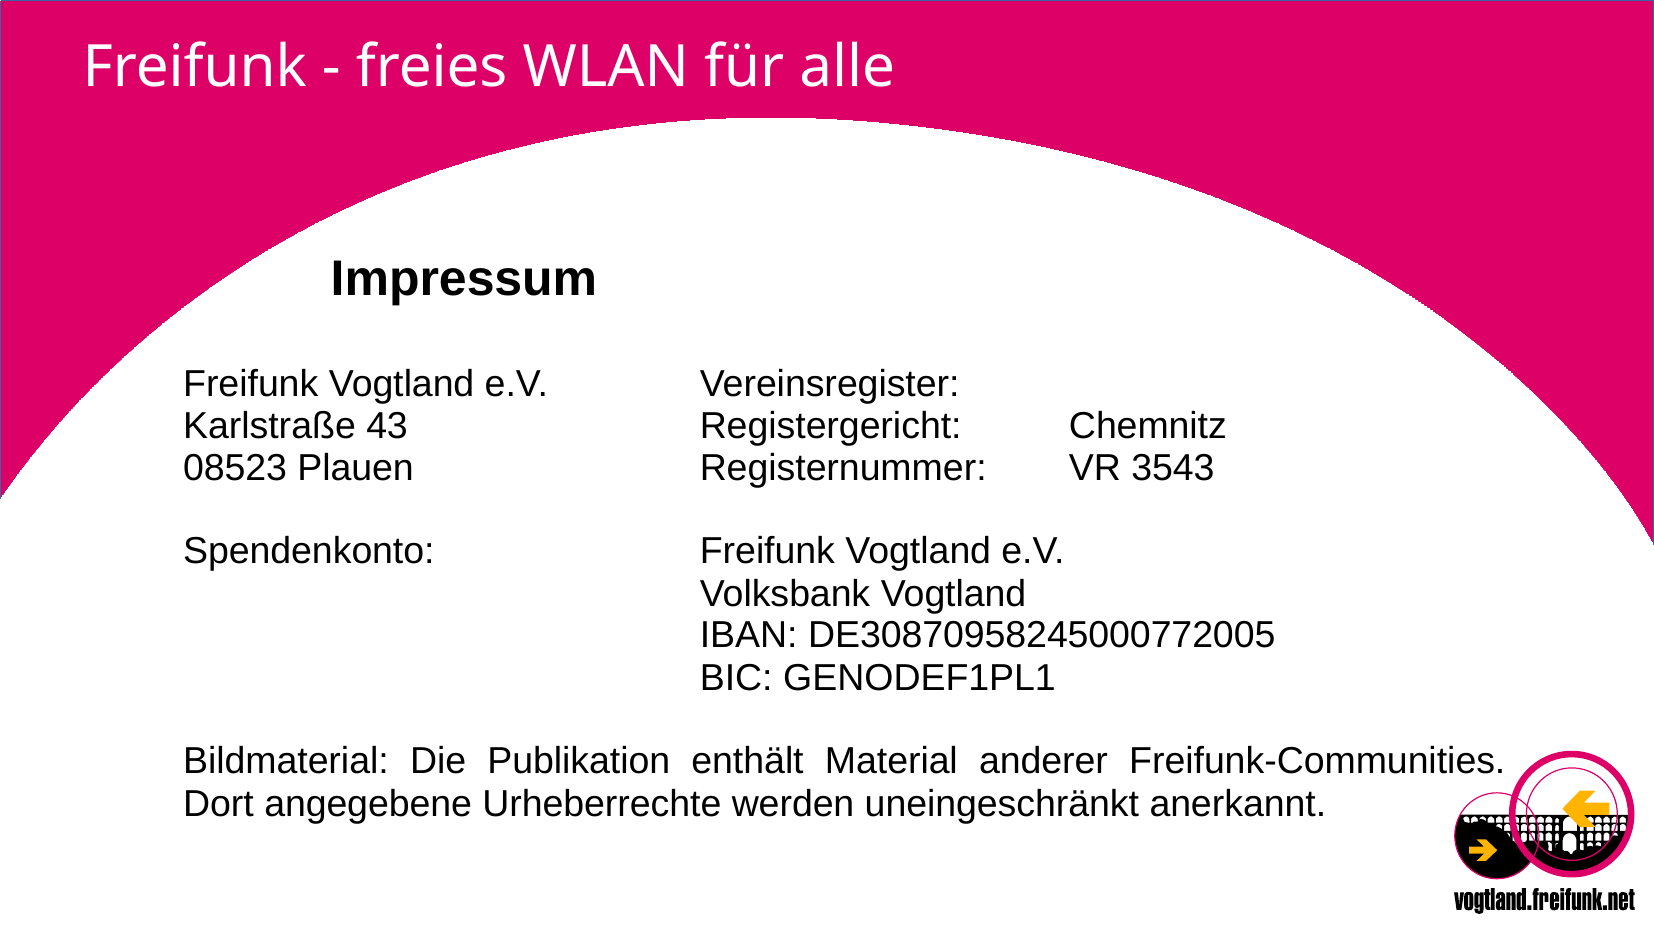

# Freifunk - freies WLAN für alle
		Impressum
Freifunk Vogtland e.V.			Vereinsregister:
Karlstraße 43				Registergericht:		Chemnitz
08523 Plauen				Registernummer:		VR 3543
Spendenkonto:				Freifunk Vogtland e.V.
							Volksbank Vogtland
							IBAN: DE30870958245000772005
							BIC: GENODEF1PL1
Bildmaterial: Die Publikation enthält Material anderer Freifunk-Communities. Dort angegebene Urheberrechte werden uneingeschränkt anerkannt.